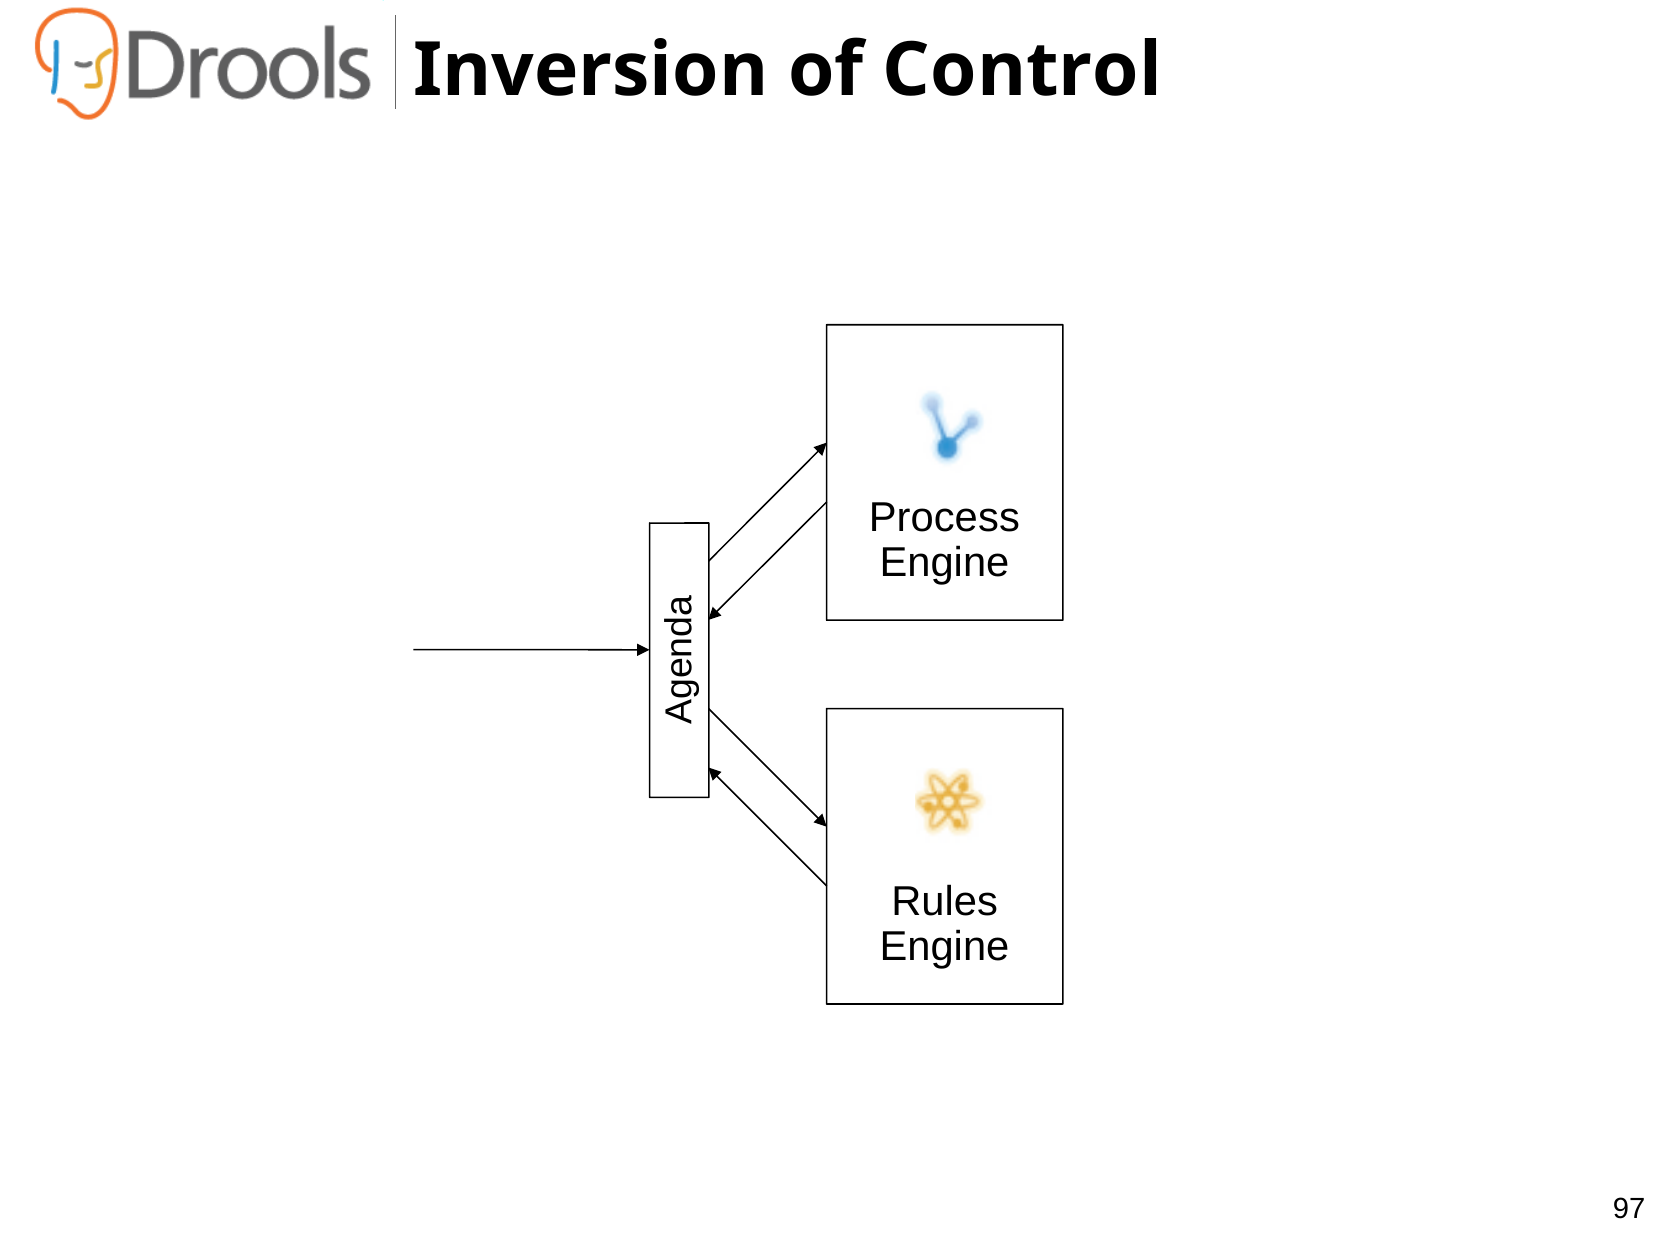

# Inversion of Control
Process
Engine
Agenda
Rules
Engine